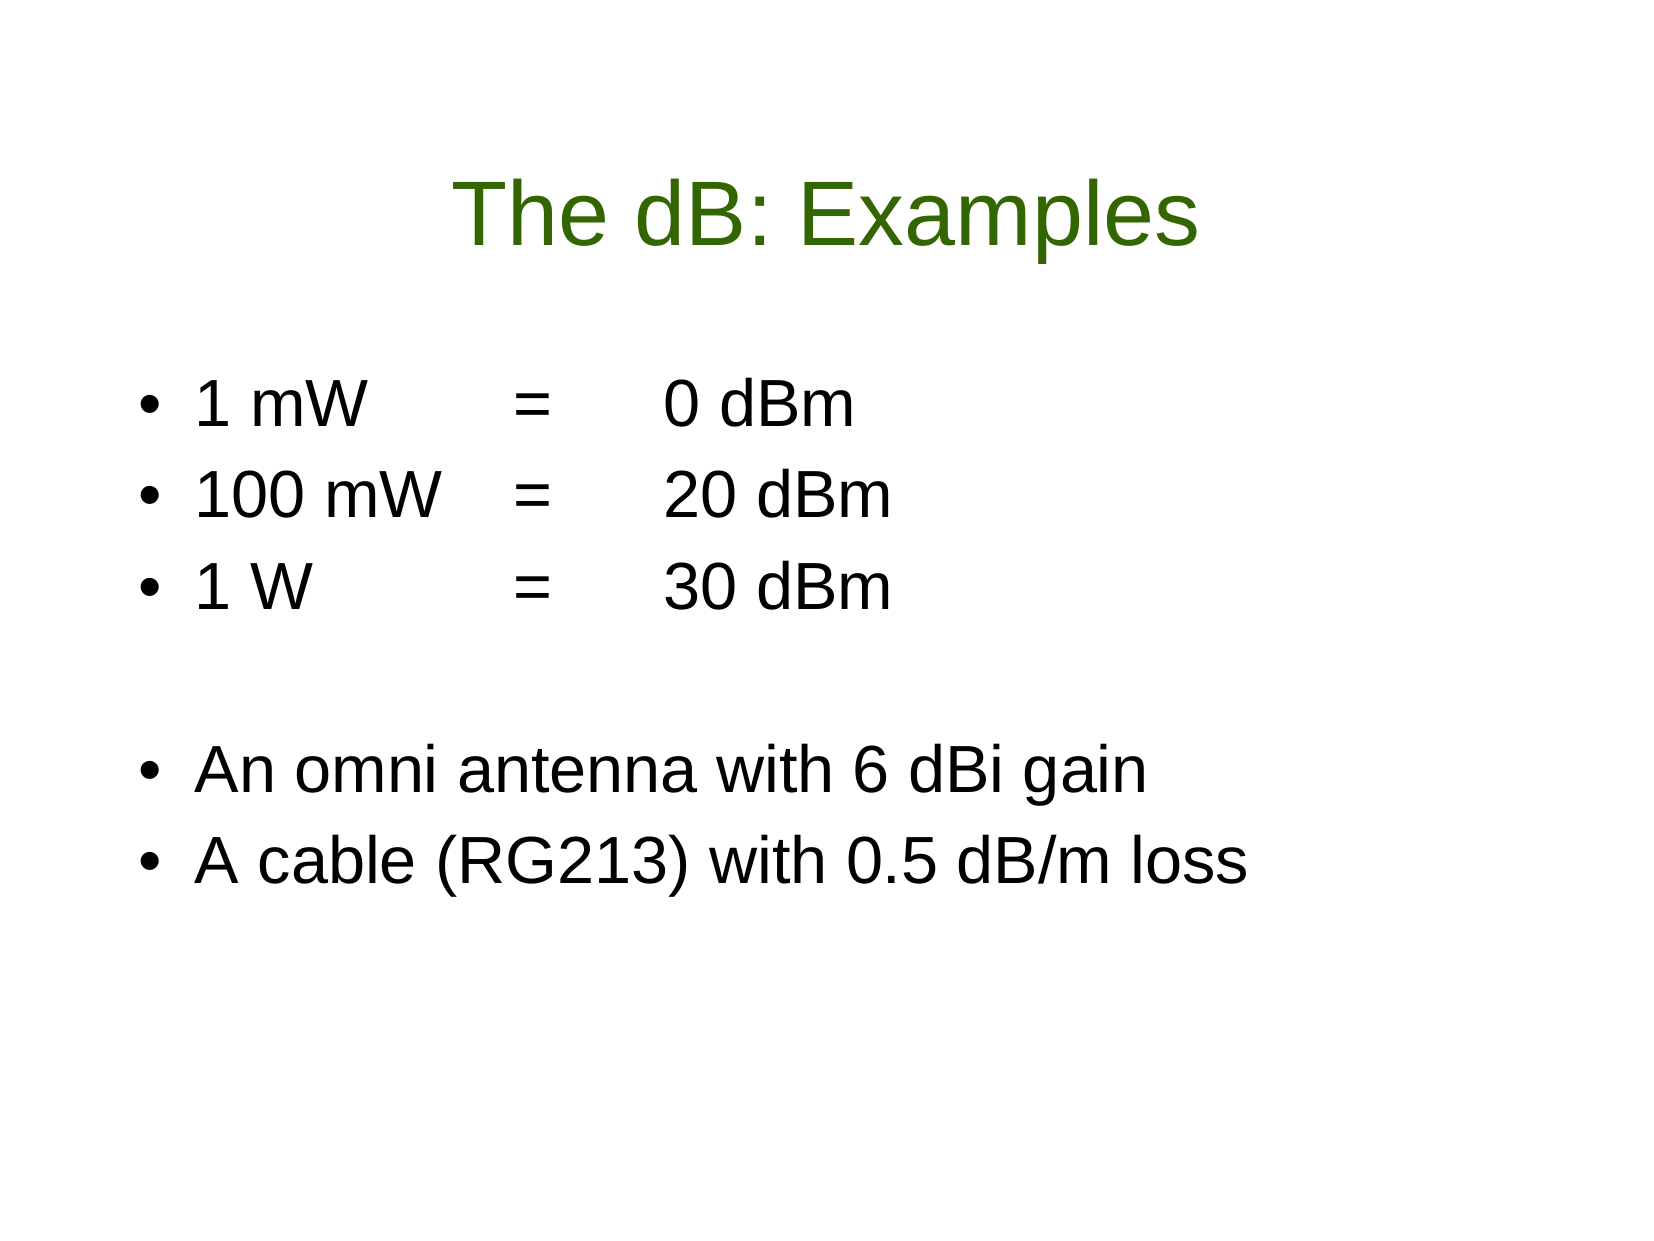

# The dB: Examples
1 mW		=		0 dBm
100 mW 	=		20 dBm
1 W			=		30 dBm
An omni antenna with 6 dBi gain
A cable (RG213) with 0.5 dB/m loss